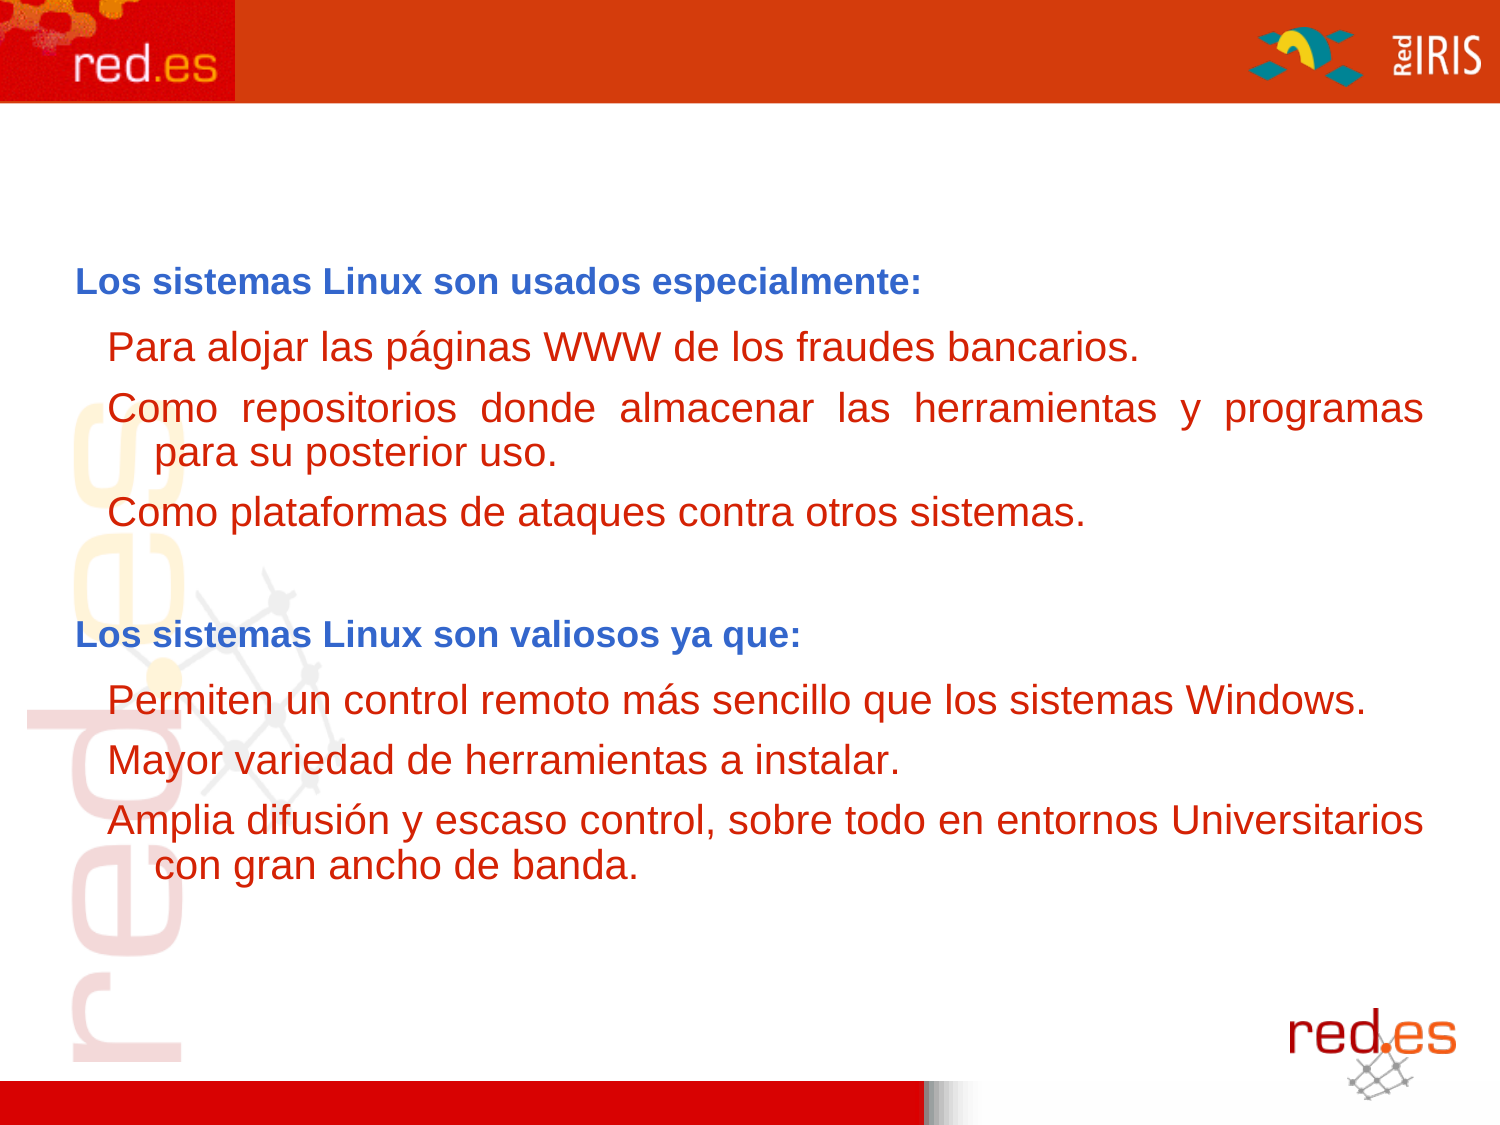

# Los sistemas Linux son usados especialmente:
Para alojar las páginas WWW de los fraudes bancarios.
Como repositorios donde almacenar las herramientas y programas para su posterior uso.
Como plataformas de ataques contra otros sistemas.
Los sistemas Linux son valiosos ya que:
Permiten un control remoto más sencillo que los sistemas Windows.
Mayor variedad de herramientas a instalar.
Amplia difusión y escaso control, sobre todo en entornos Universitarios con gran ancho de banda.